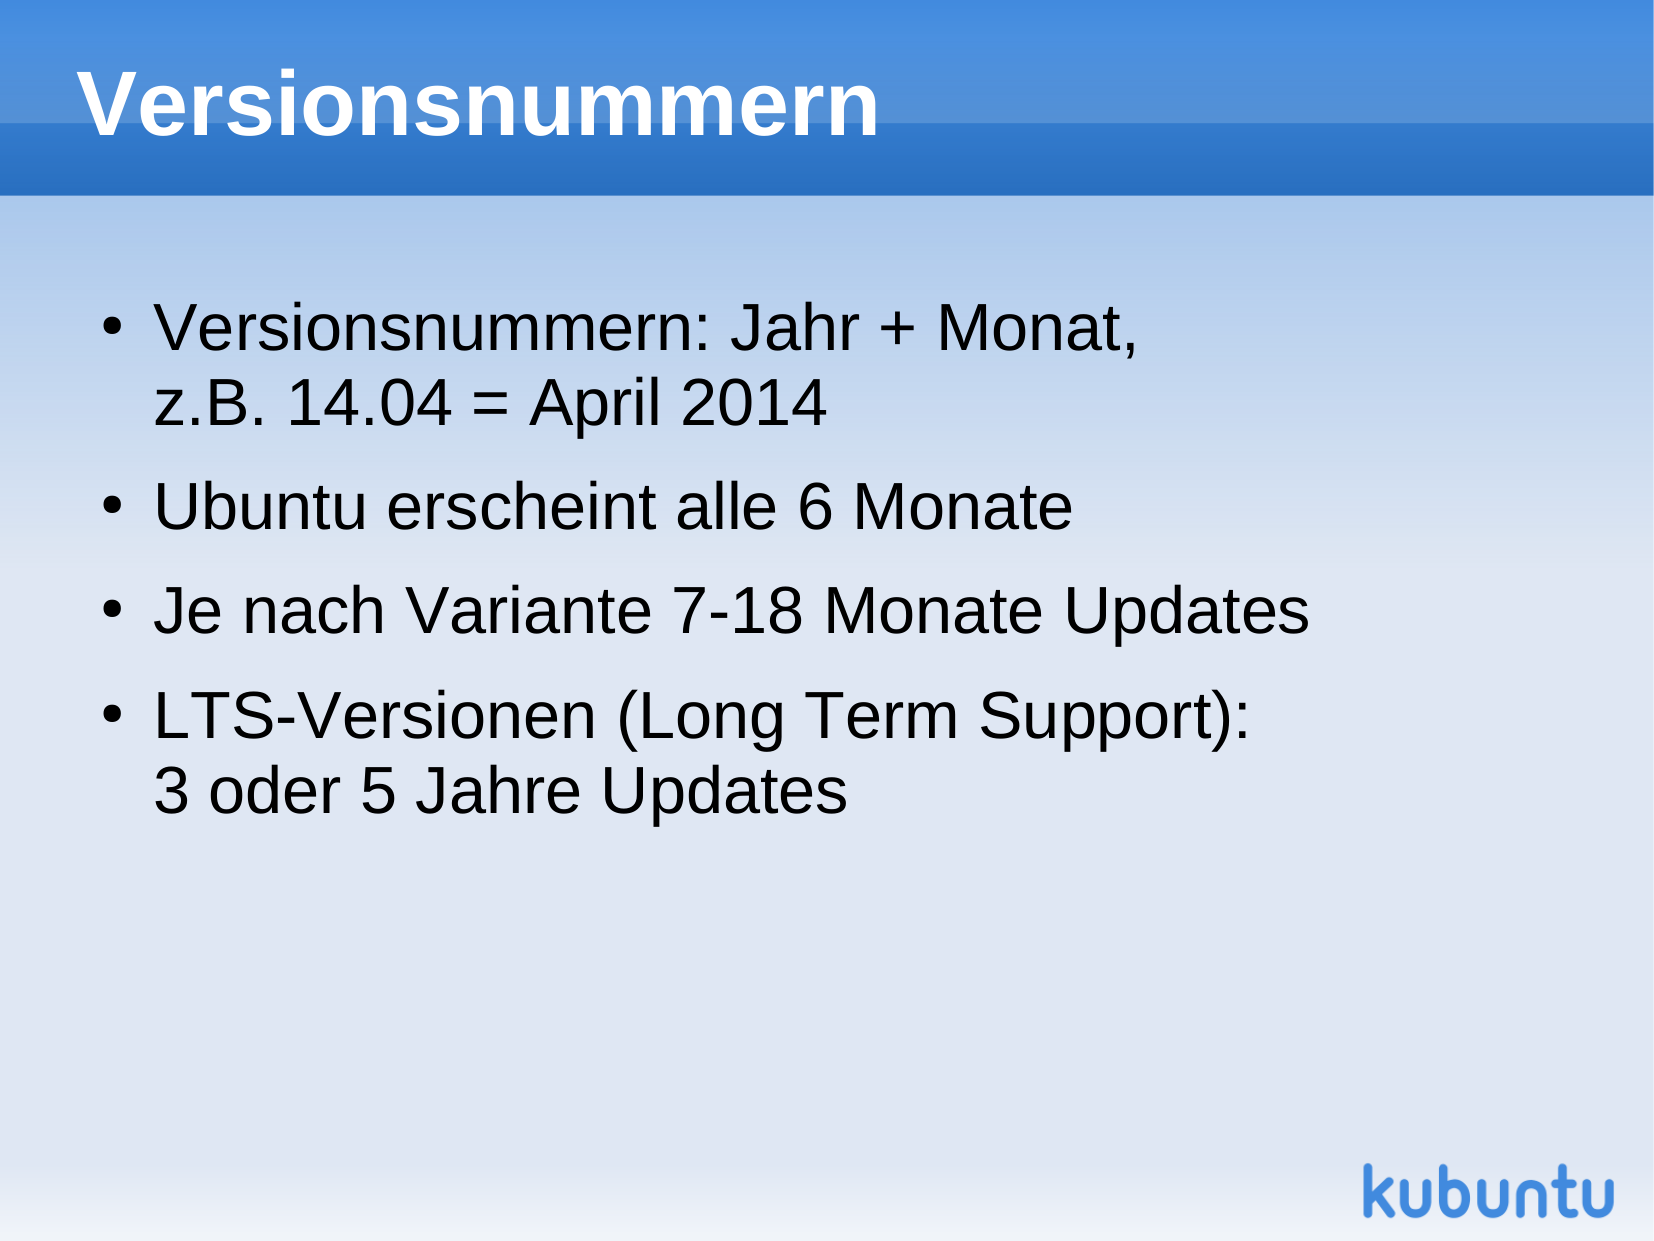

# Versionsnummern
Versionsnummern: Jahr + Monat,
z.B. 14.04 = April 2014
Ubuntu erscheint alle 6 Monate
Je nach Variante 7-18 Monate Updates
LTS-Versionen (Long Term Support):
3 oder 5 Jahre Updates